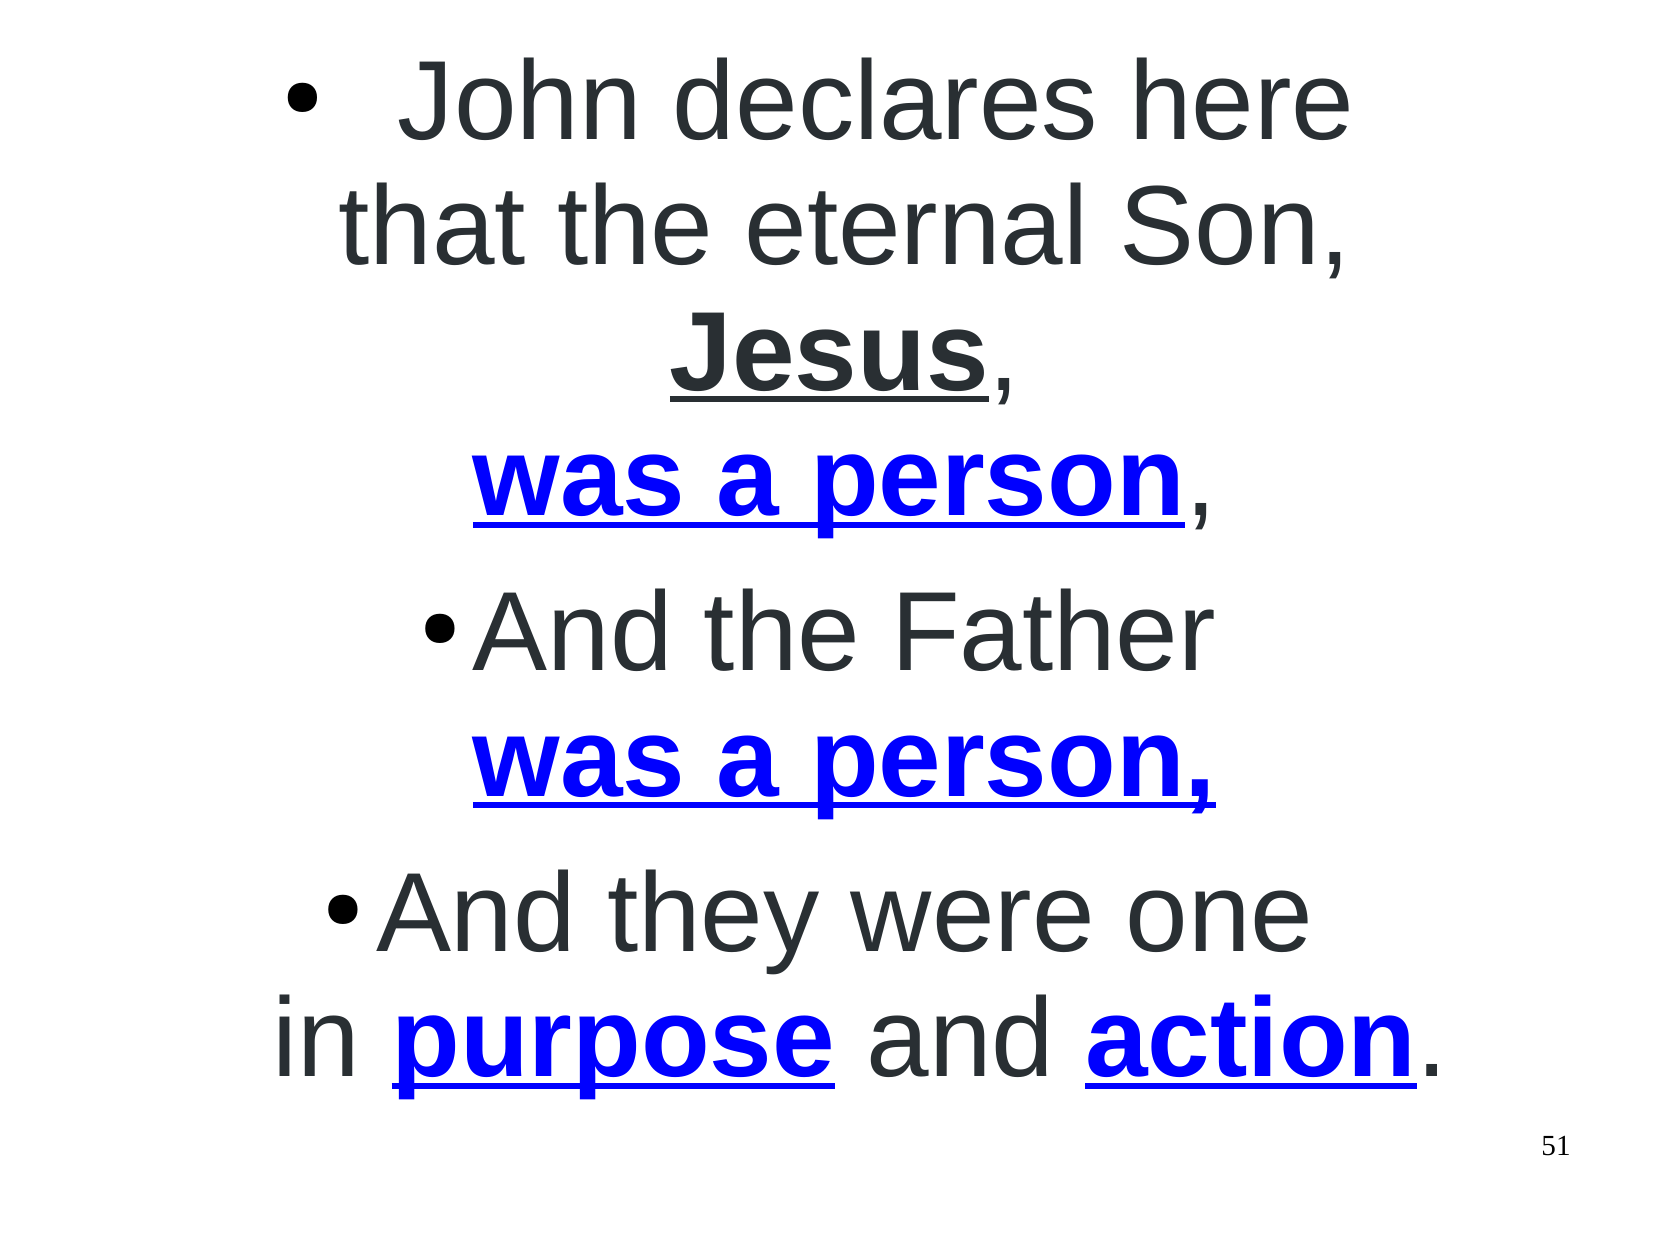

# John declares here that the eternal Son, Jesus, was a person,
And the Father
was a person,
And they were one
in purpose and action.
51